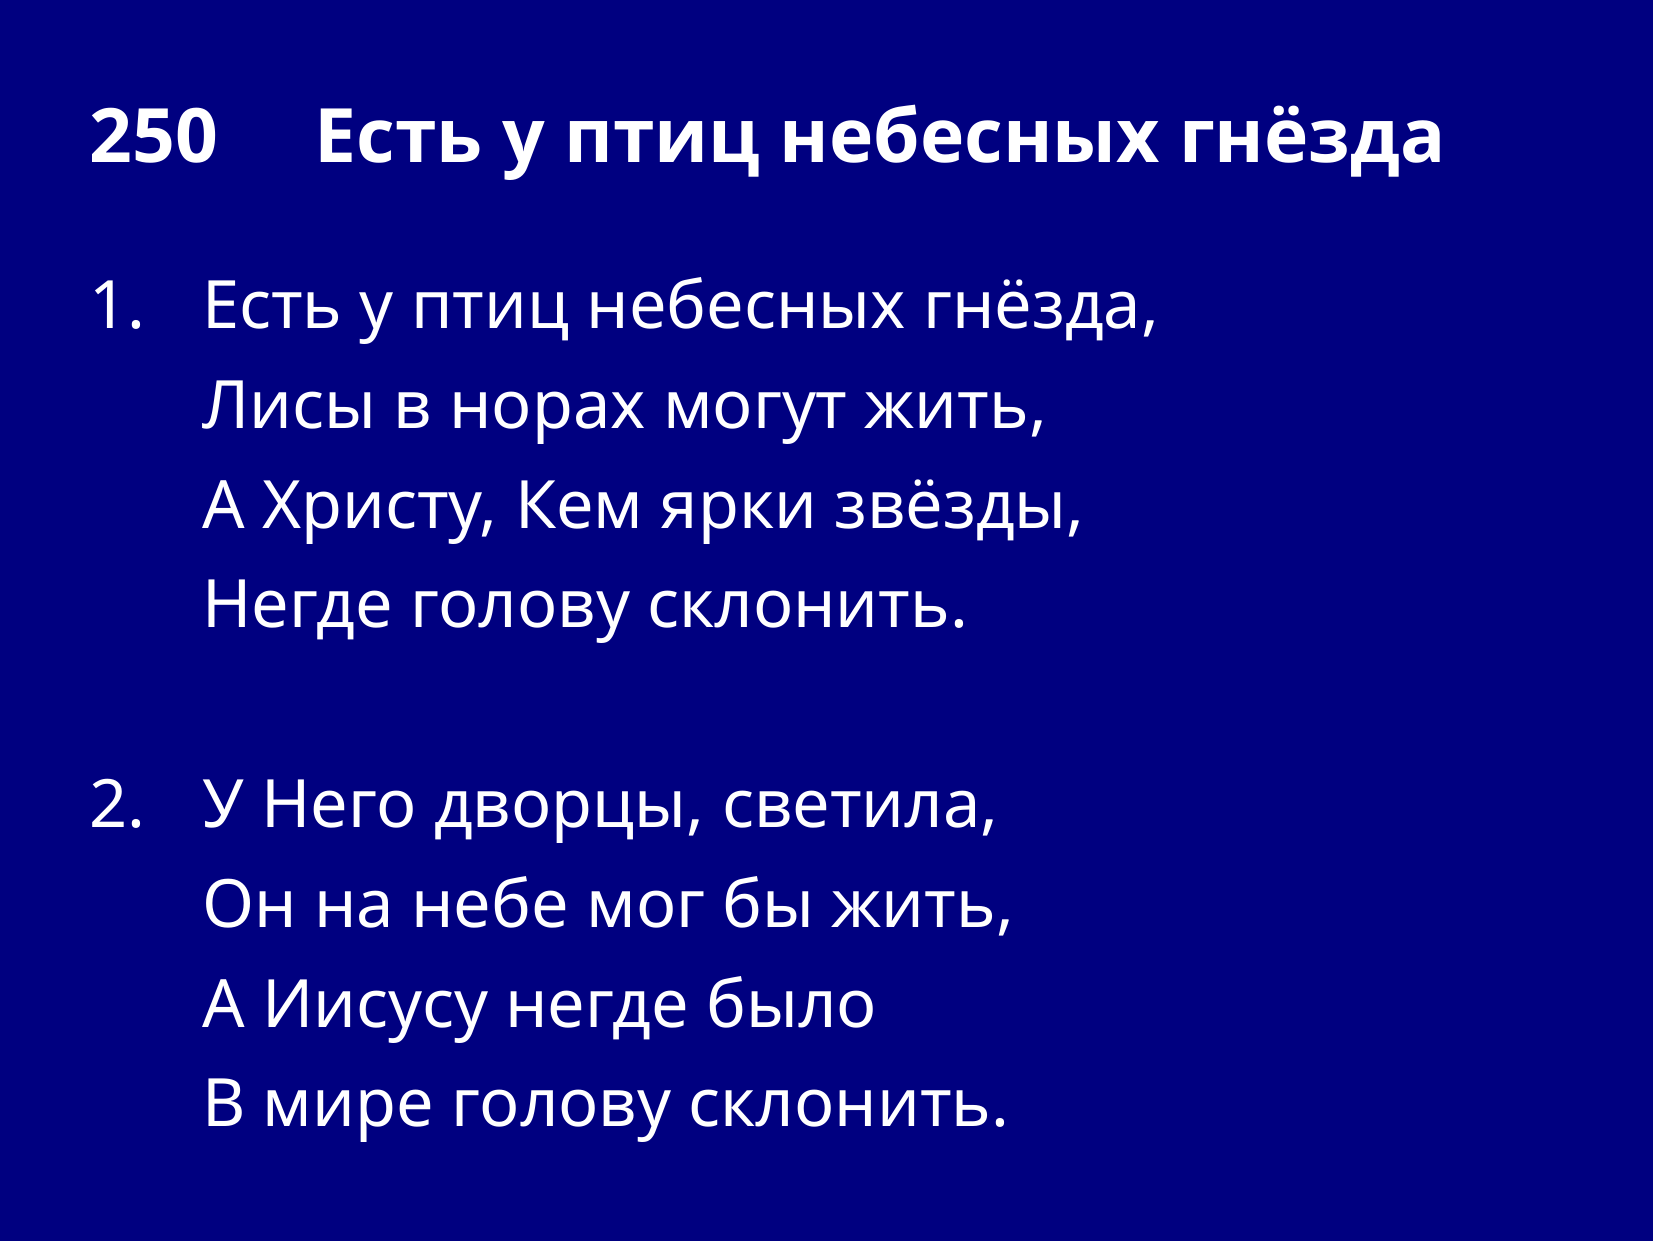

250	Есть у птиц небесных гнёзда
1.	Есть у птиц небесных гнёзда,
	Лисы в норах могут жить,
	А Христу, Кем ярки звёзды,
	Негде голову склонить.
2.	У Него дворцы, светила,
	Он на небе мог бы жить,
	А Иисусу негде было
	В мире голову склонить.